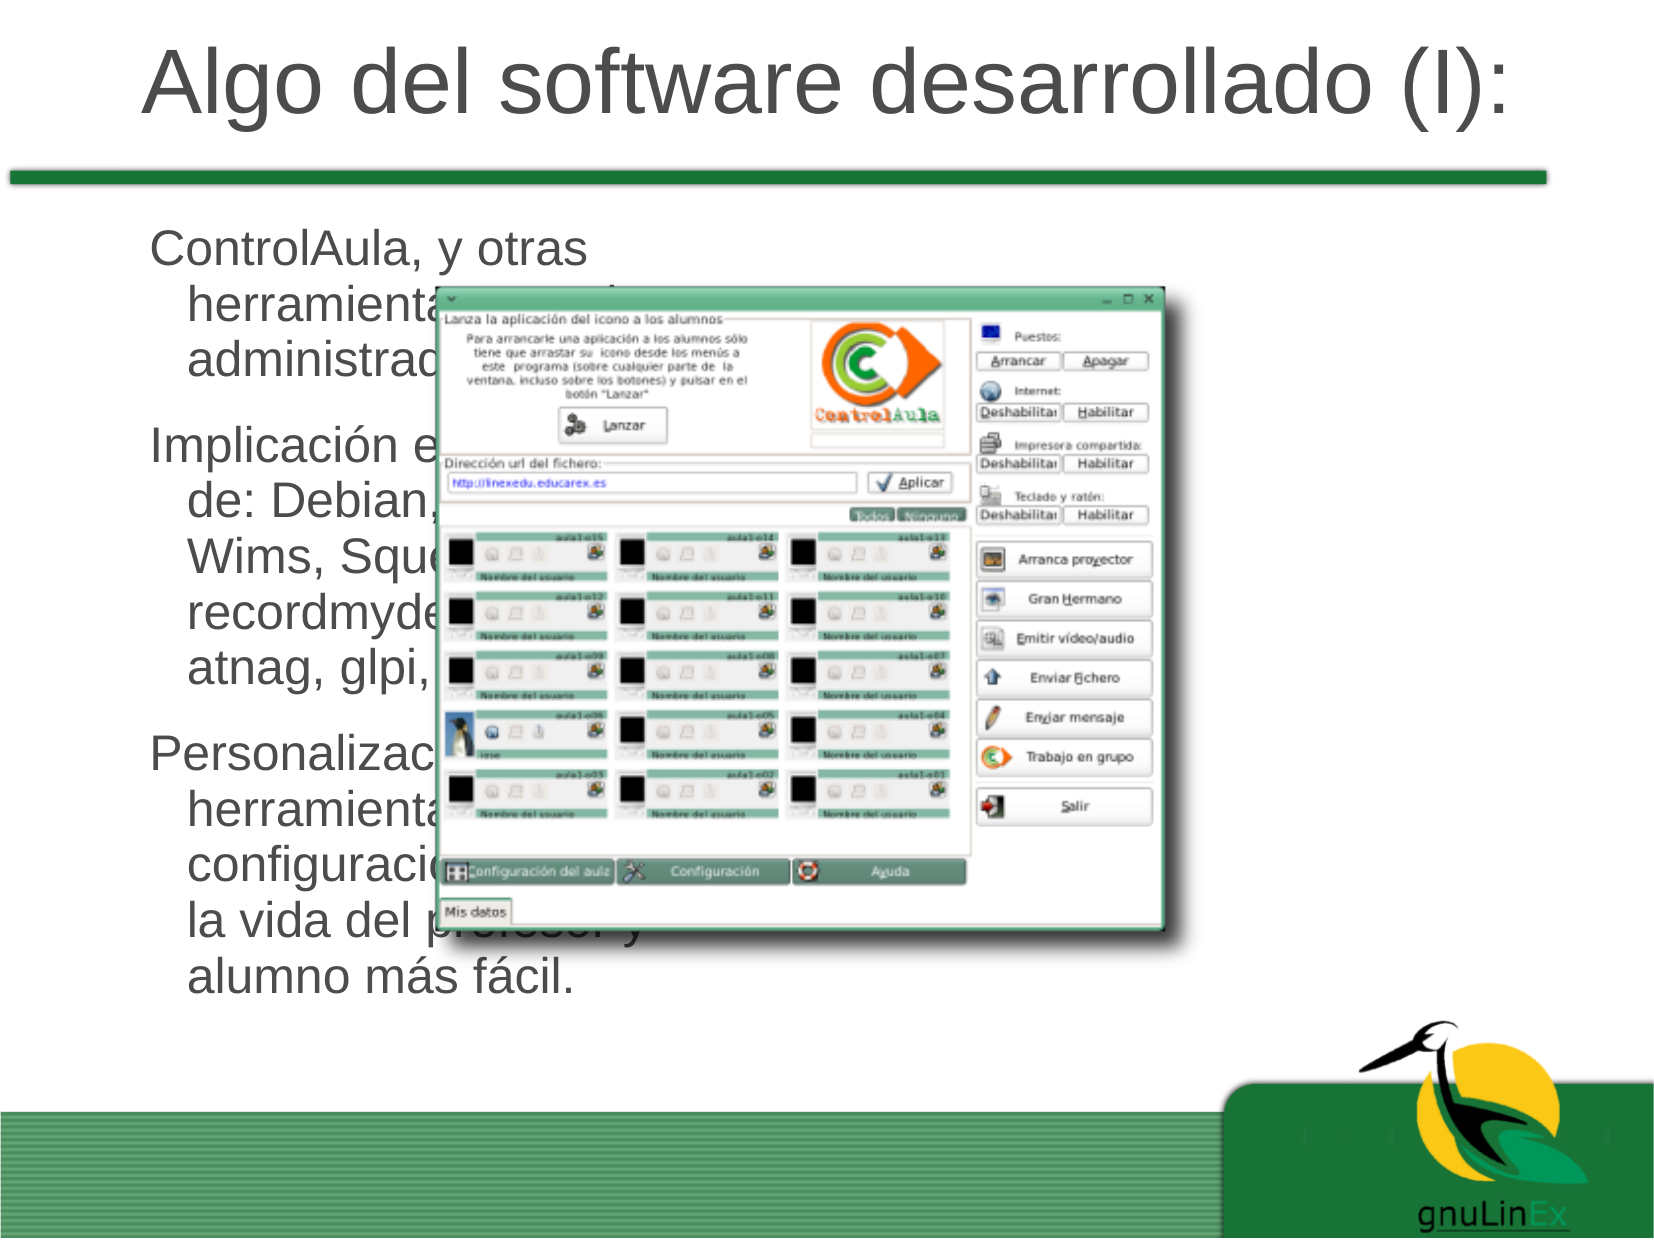

# Algo del software desarrollado (I):
ControlAula, y otras herramientas para los administradores de red
Implicación el el desarrollo de: Debian, wxmaxima, Wims, Squeak, Gambas, recordmydesktop, qucs, atnag, glpi, etc.
Personalizaciones: herramientas y configuraciones que hacen la vida del profesor y alumno más fácil.